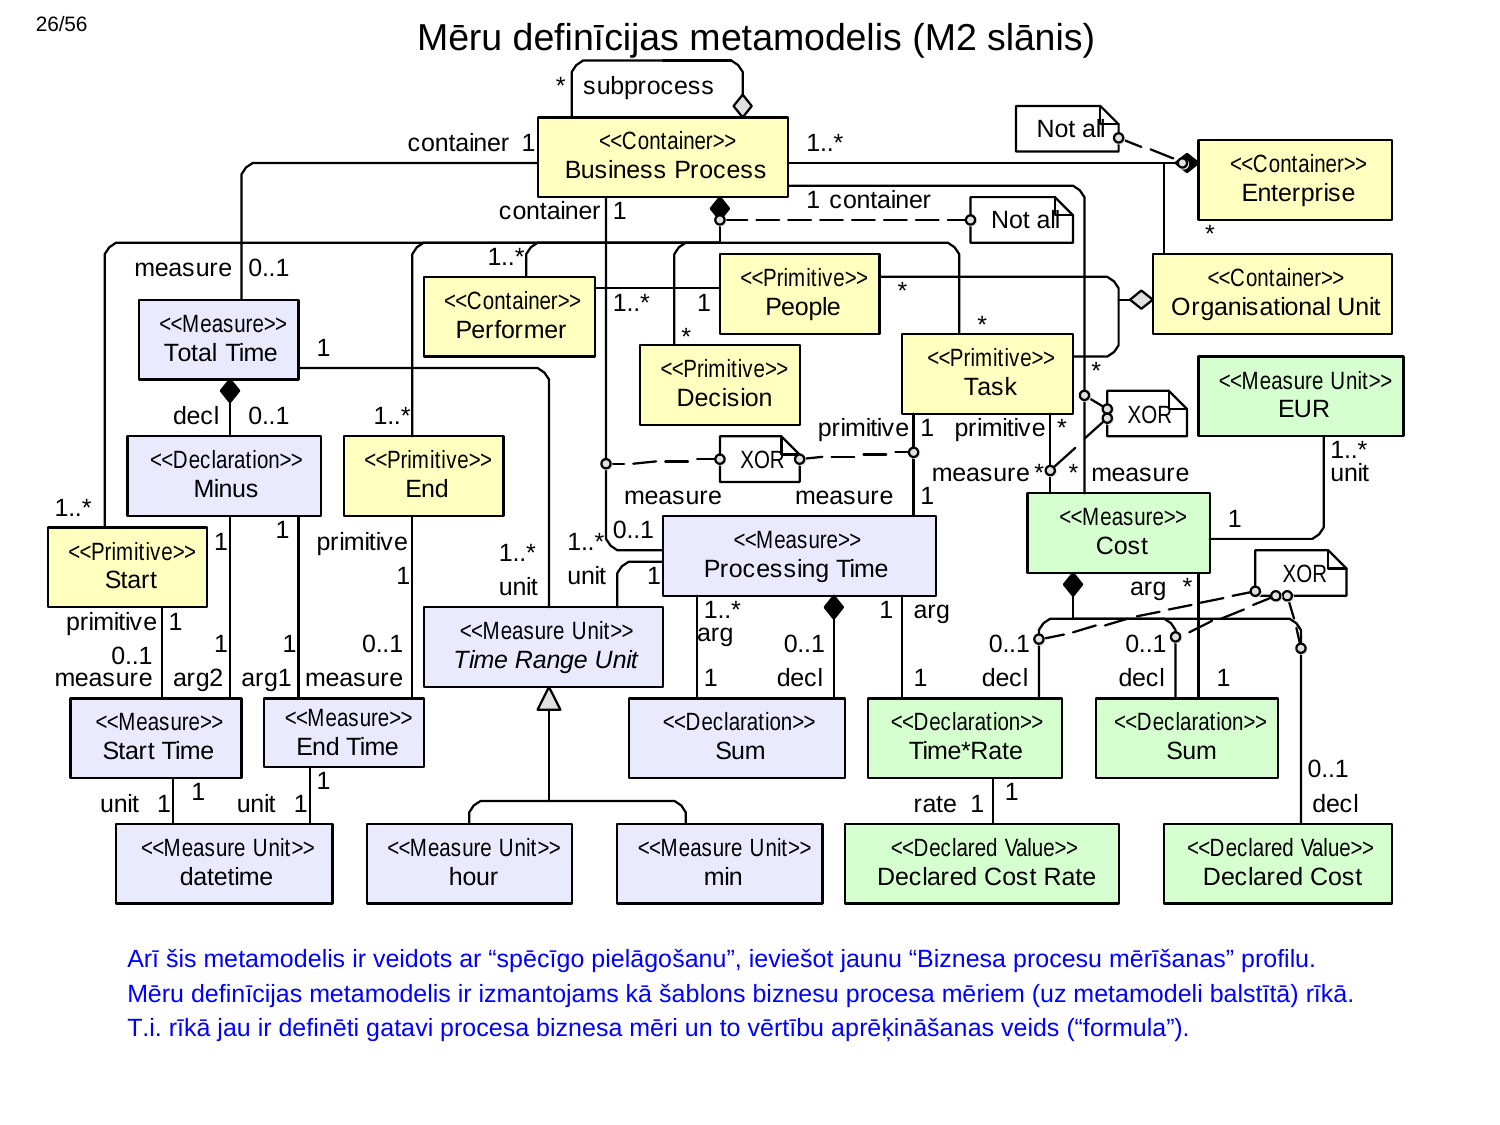

# Mēru definīcijas metamodelis (M2 slānis)
26
Arī šis metamodelis ir veidots ar “spēcīgo pielāgošanu”, ieviešot jaunu “Biznesa procesu mērīšanas” profilu.
Mēru definīcijas metamodelis ir izmantojams kā šablons biznesu procesa mēriem (uz metamodeli balstītā) rīkā.
T.i. rīkā jau ir definēti gatavi procesa biznesa mēri un to vērtību aprēķināšanas veids (“formula”).